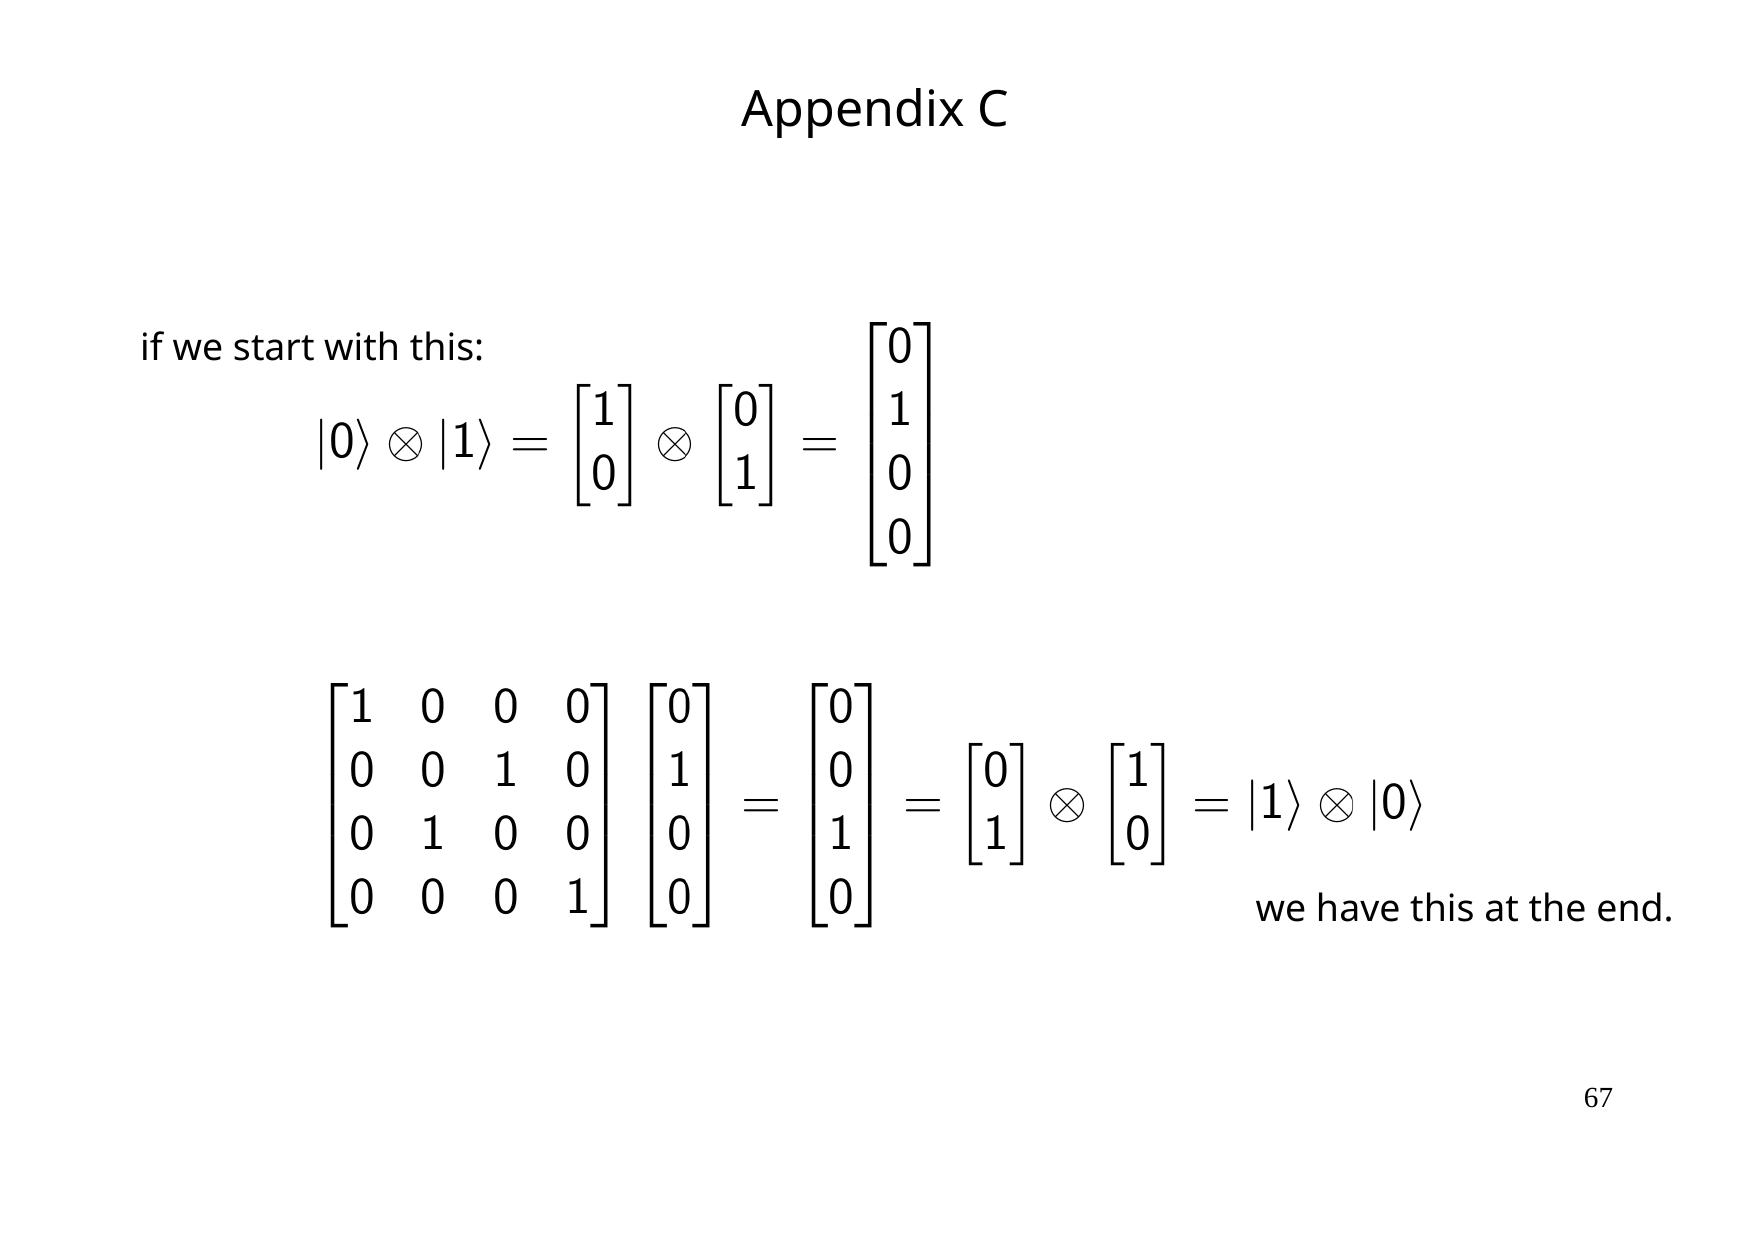

Appendix C
if we start with this:
we have this at the end.
67